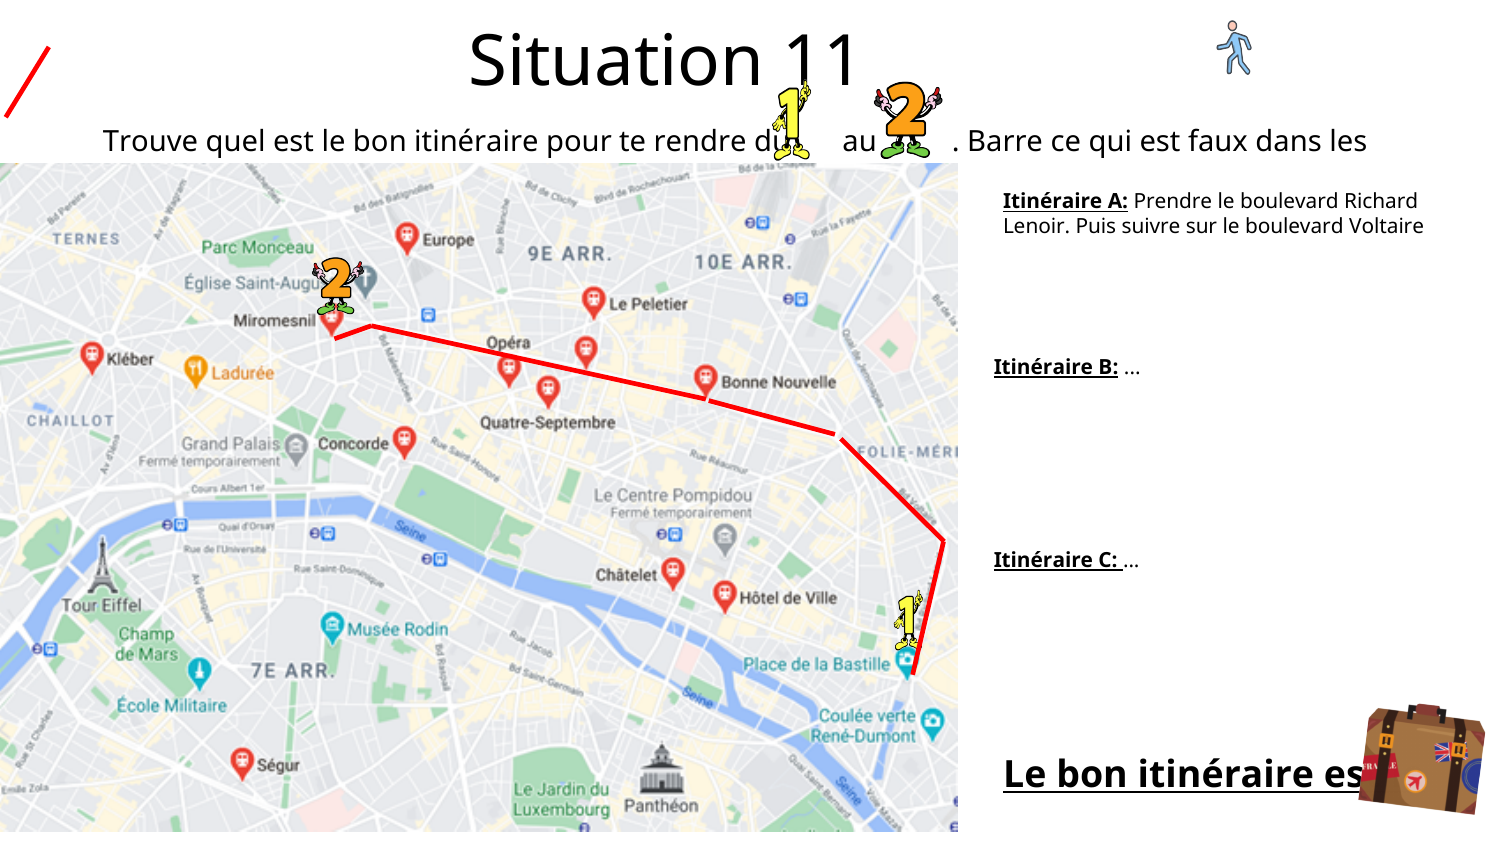

Situation 11
Trouve quel est le bon itinéraire pour te rendre du au . Barre ce qui est faux dans les autres.
Itinéraire A: Prendre le boulevard Richard Lenoir. Puis suivre sur le boulevard Voltaire
Itinéraire B: ...
Itinéraire C: ...
Le bon itinéraire est le